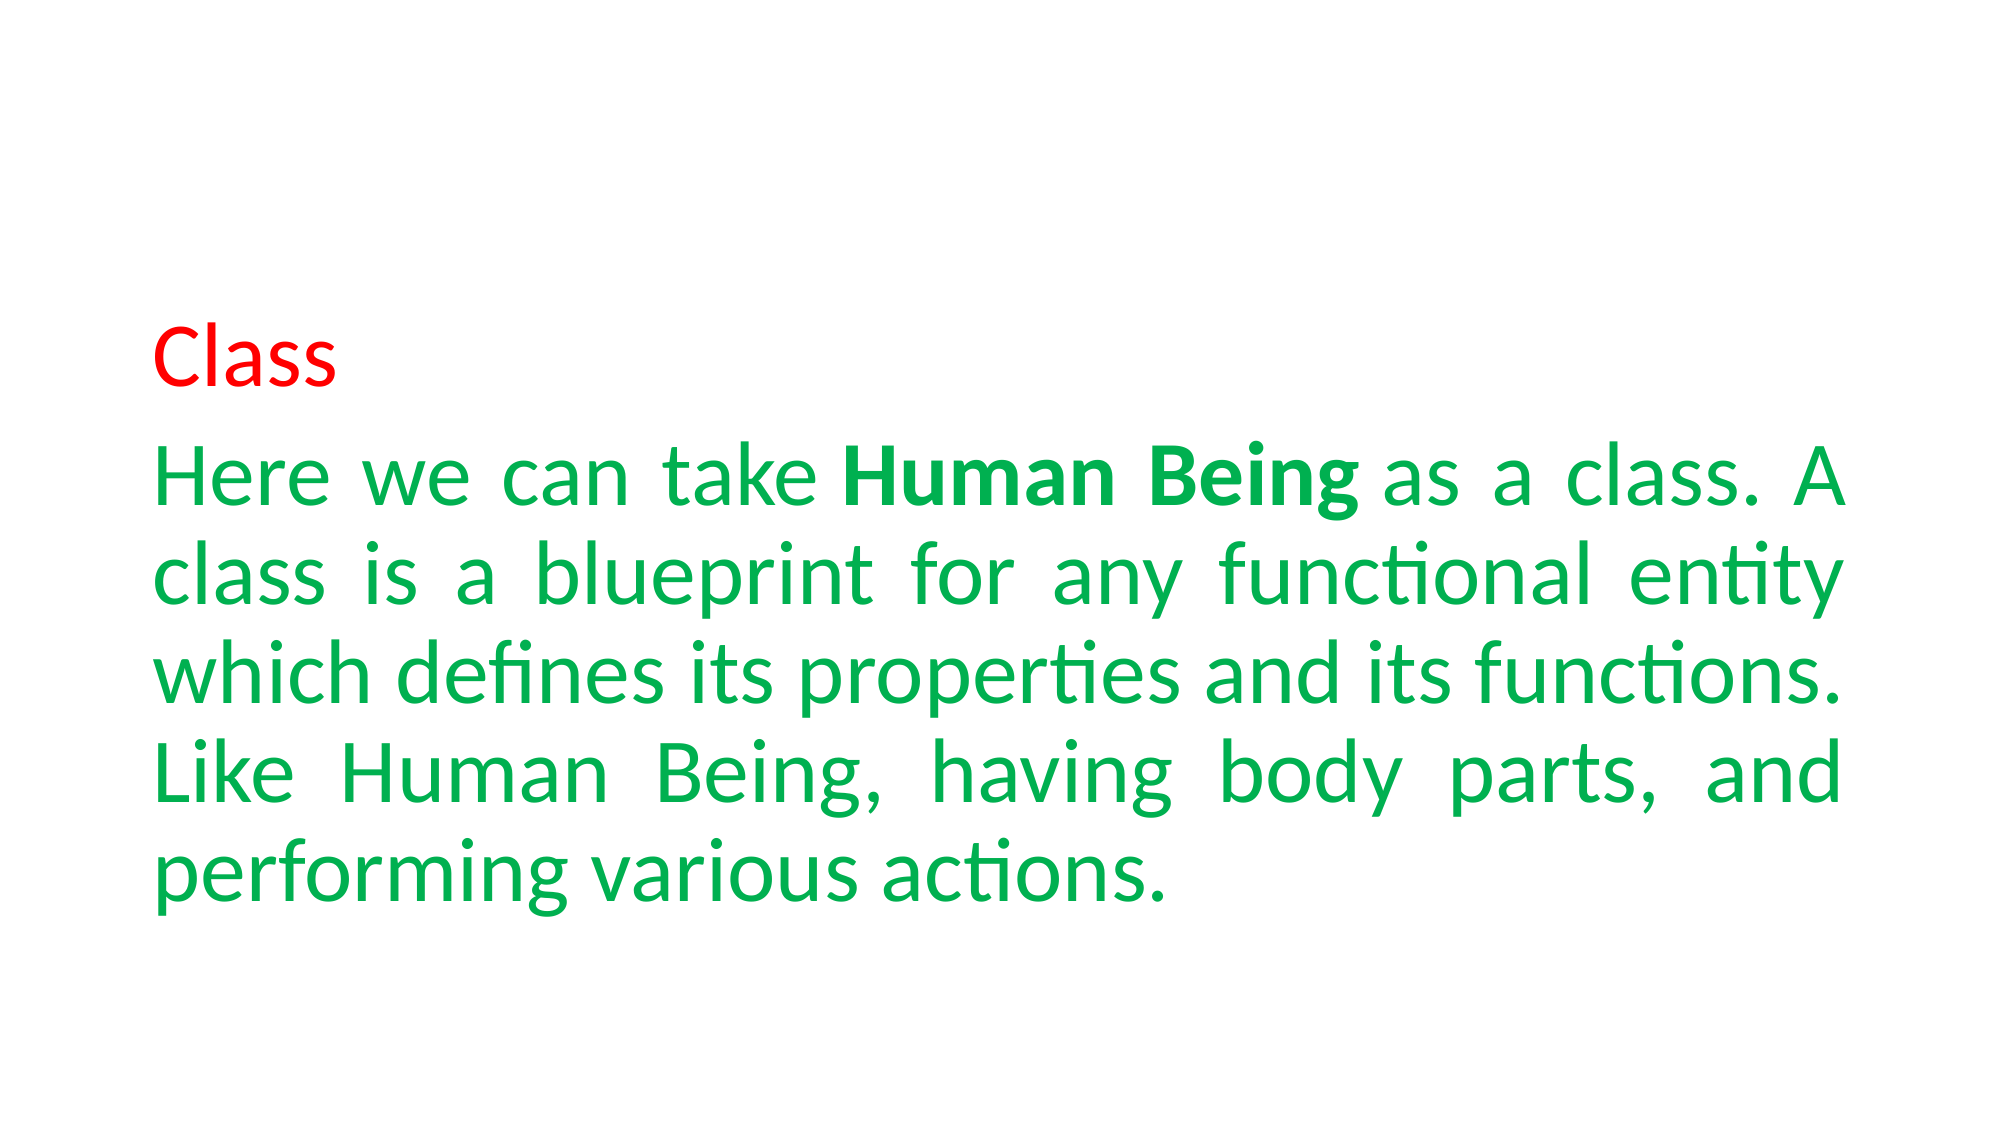

# Class
Here we can take Human Being as a class. A class is a blueprint for any functional entity which defines its properties and its functions. Like Human Being, having body parts, and performing various actions.